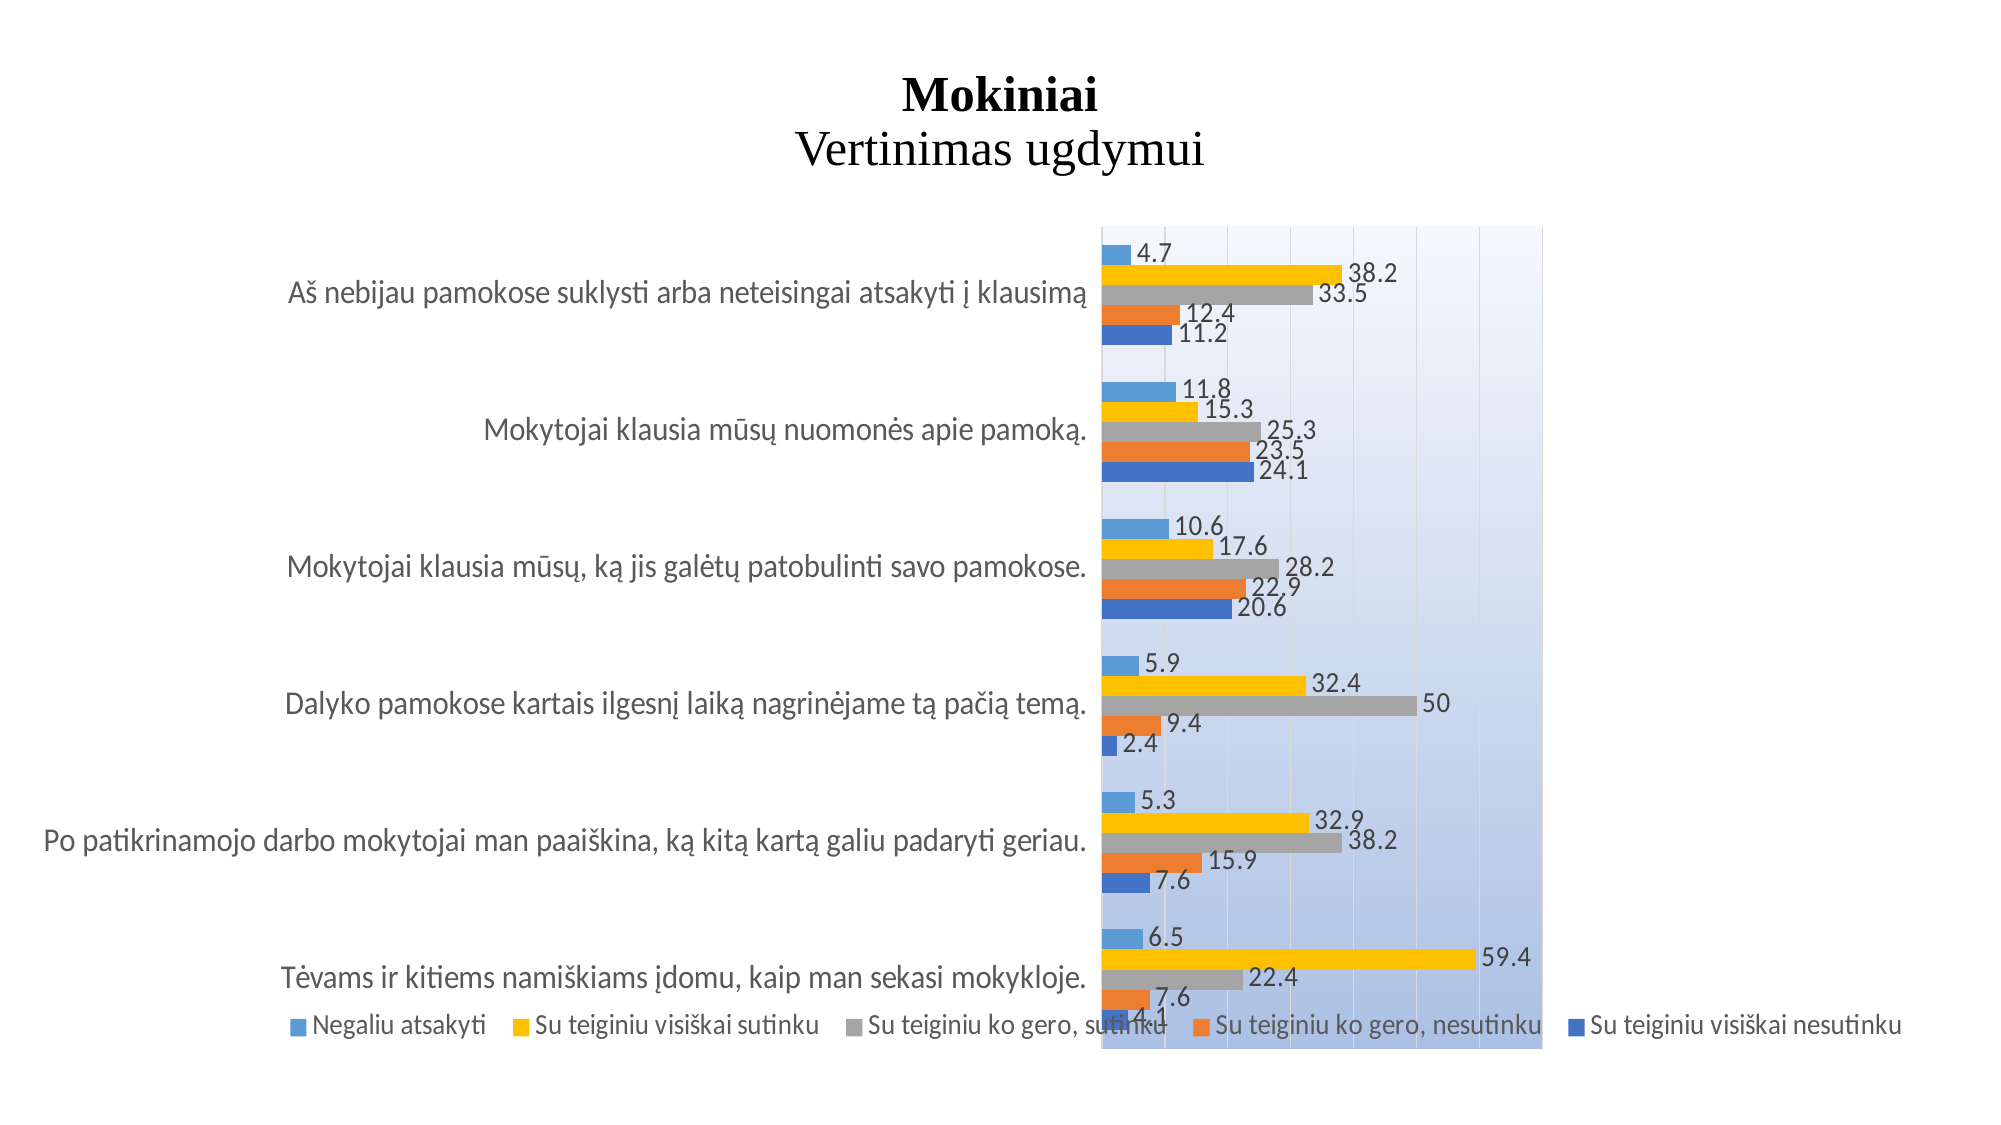

# Mokiniai Vertinimas ugdymui
### Chart
| Category | Su teiginiu visiškai nesutinku | Su teiginiu ko gero, nesutinku | Su teiginiu ko gero, sutinku | Su teiginiu visiškai sutinku | Negaliu atsakyti |
|---|---|---|---|---|---|
| Tėvams ir kitiems namiškiams įdomu, kaip man sekasi mokykloje. | 4.1 | 7.6 | 22.4 | 59.4 | 6.5 |
| Po patikrinamojo darbo mokytojai man paaiškina, ką kitą kartą galiu padaryti geriau. | 7.6 | 15.9 | 38.2 | 32.9 | 5.3 |
| Dalyko pamokose kartais ilgesnį laiką nagrinėjame tą pačią temą. | 2.4 | 9.4 | 50.0 | 32.4 | 5.9 |
| Mokytojai klausia mūsų, ką jis galėtų patobulinti savo pamokose. | 20.6 | 22.9 | 28.2 | 17.6 | 10.6 |
| Mokytojai klausia mūsų nuomonės apie pamoką. | 24.1 | 23.5 | 25.3 | 15.3 | 11.8 |
| Aš nebijau pamokose suklysti arba neteisingai atsakyti į klausimą | 11.2 | 12.4 | 33.5 | 38.2 | 4.7 |